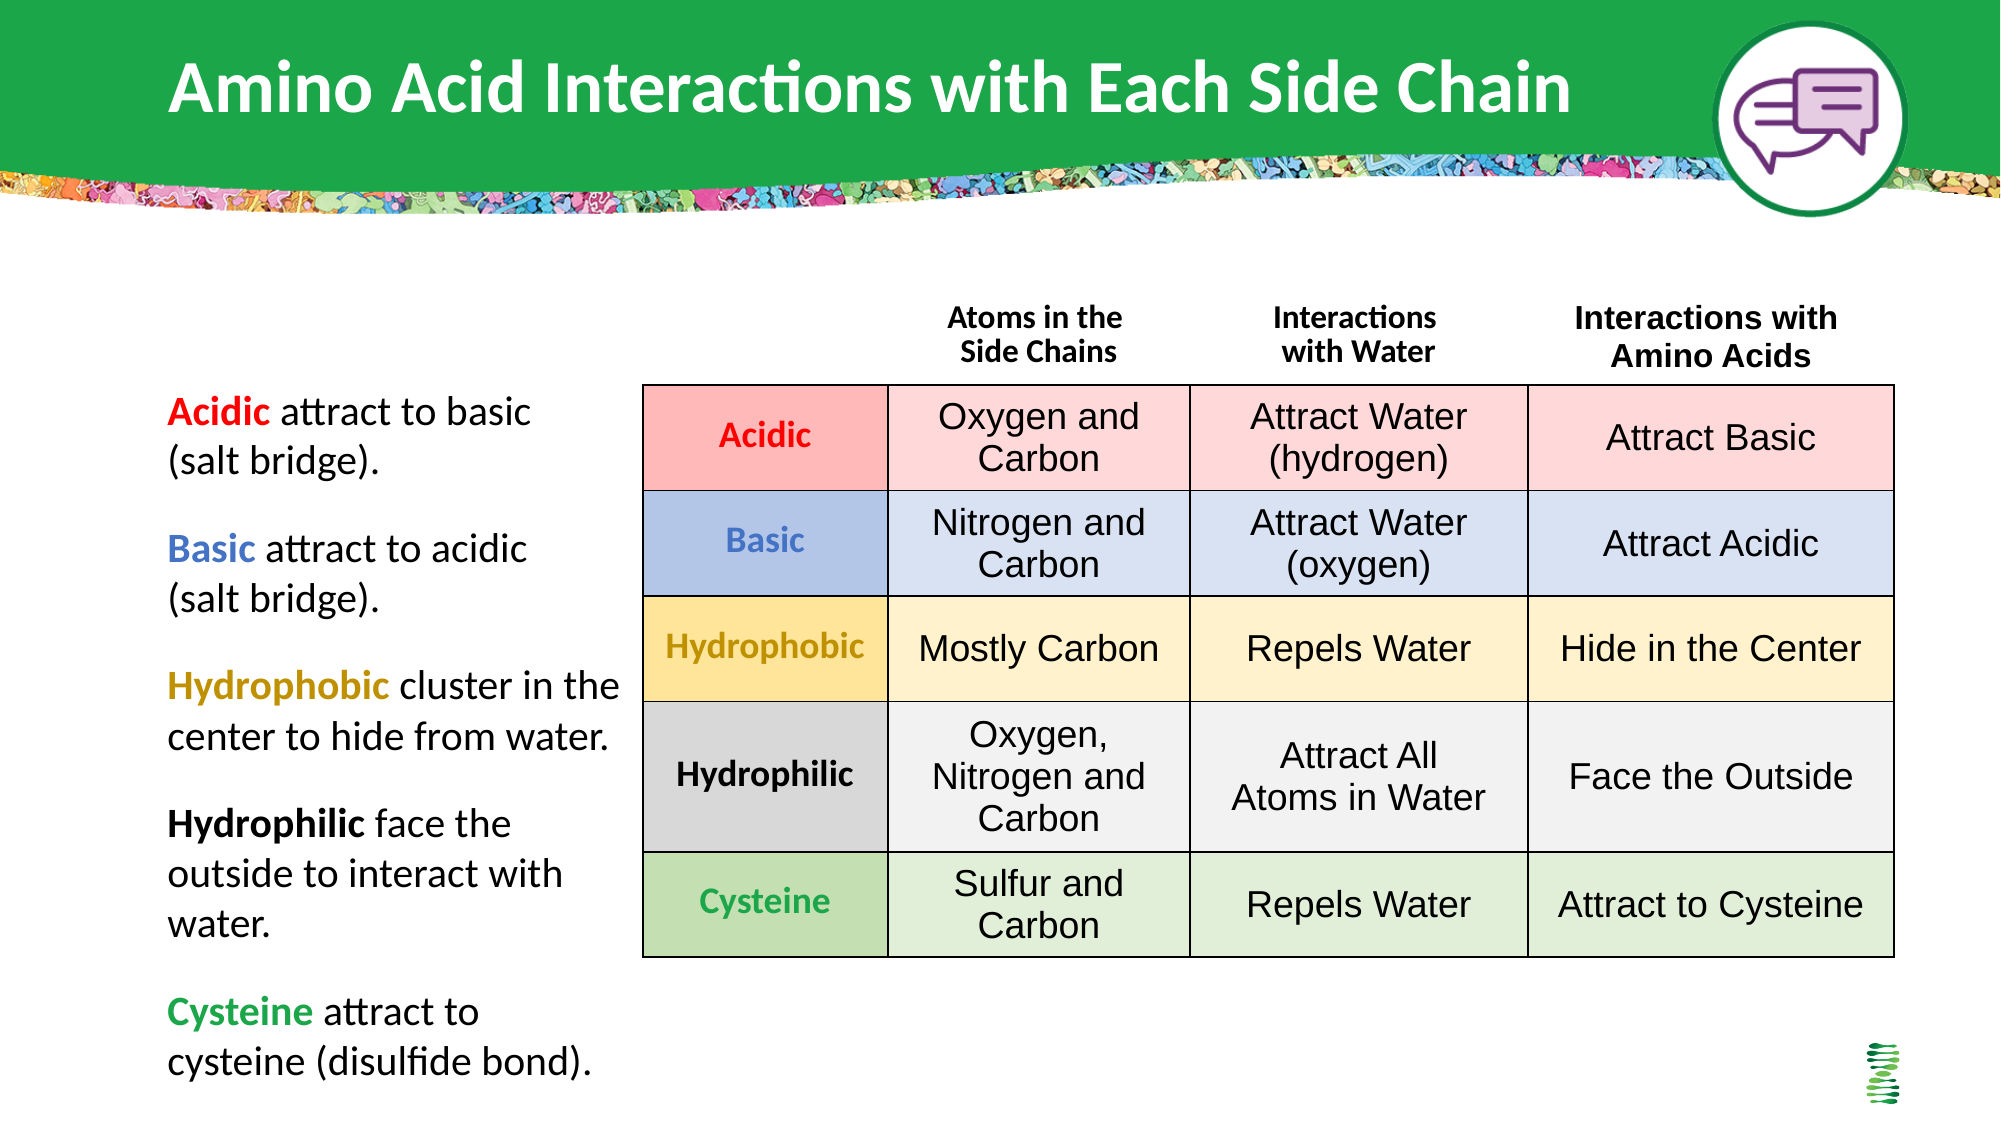

Amino Acid Interactions with Each Side Chain
| | Atoms in the Side Chains | Interactions  with Water | Interactions with  Amino Acids |
| --- | --- | --- | --- |
| Acidic | Oxygen and Carbon | Attract Water (hydrogen) | Attract Basic |
| Basic | Nitrogen and Carbon | Attract Water (oxygen) | Attract Acidic |
| Hydrophobic | Mostly Carbon | Repels Water | Hide in the Center |
| Hydrophilic | Oxygen, Nitrogen and Carbon | Attract All Atoms in Water | Face the Outside |
| Cysteine | Sulfur and Carbon | Repels Water | Attract to Cysteine |
Acidic attract to basic
(salt bridge).
Basic attract to acidic
(salt bridge).
Hydrophobic cluster in the center to hide from water.
Hydrophilic face the outside to interact with water.
Cysteine attract to cysteine (disulfide bond).